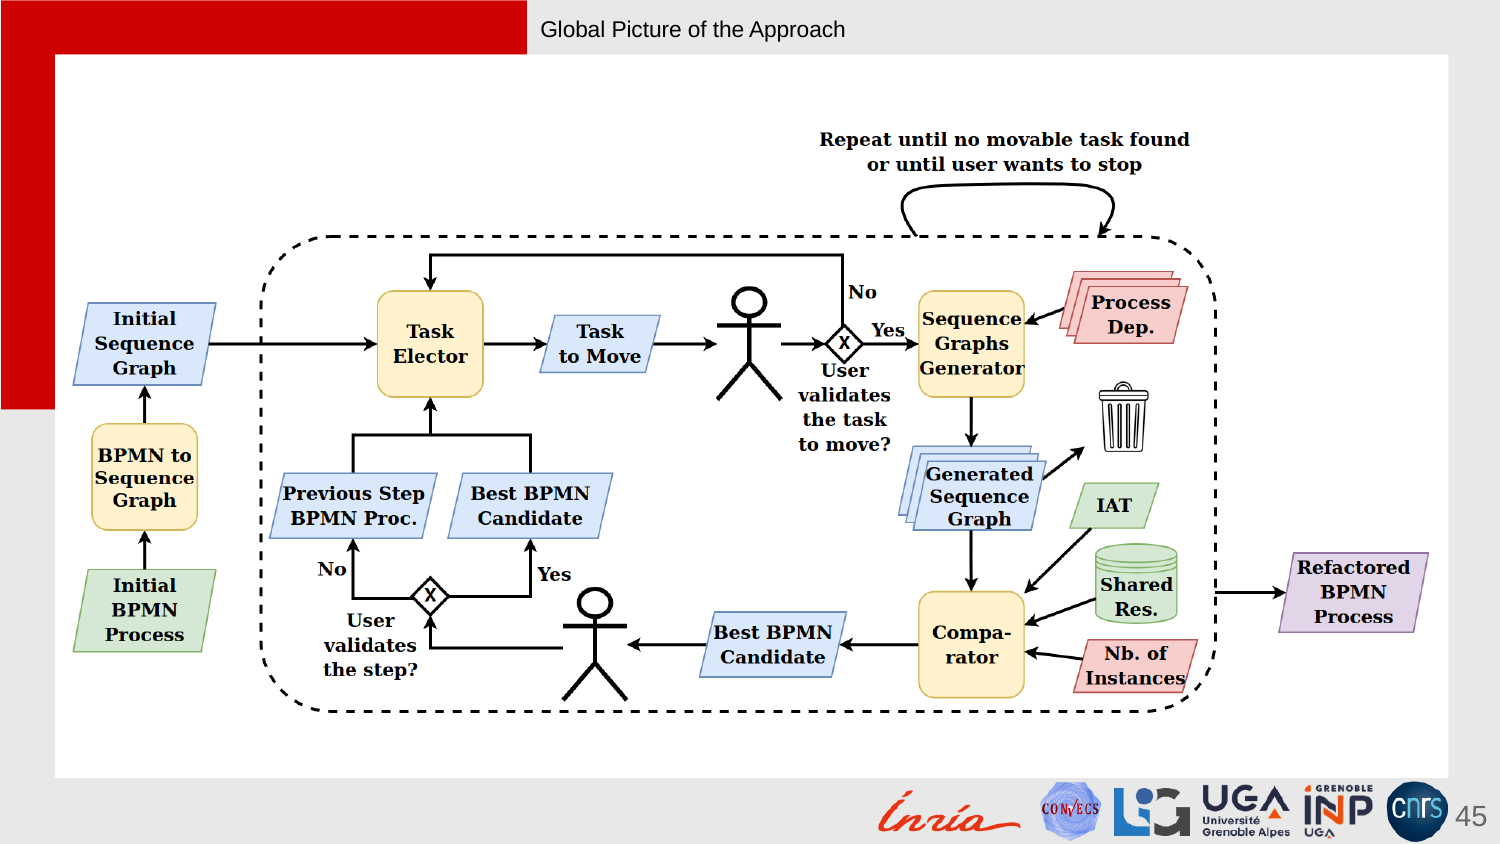

# Global Picture of the Approach
45